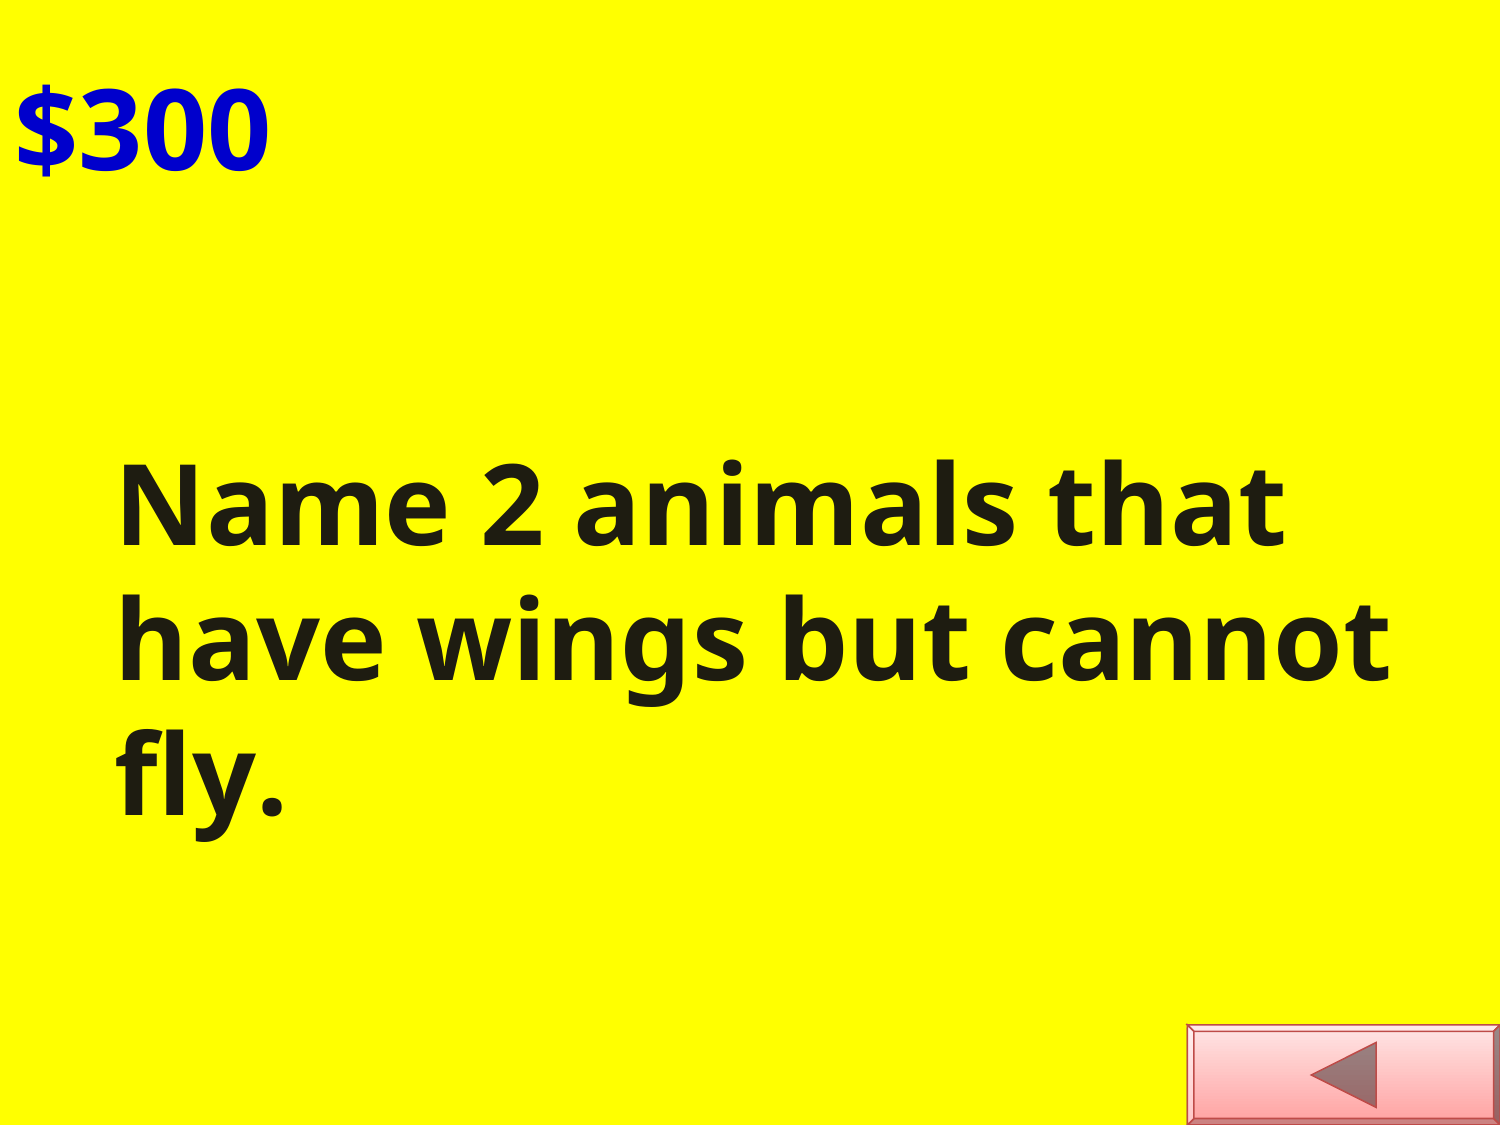

$300
Name 2 animals that have wings but cannot fly.